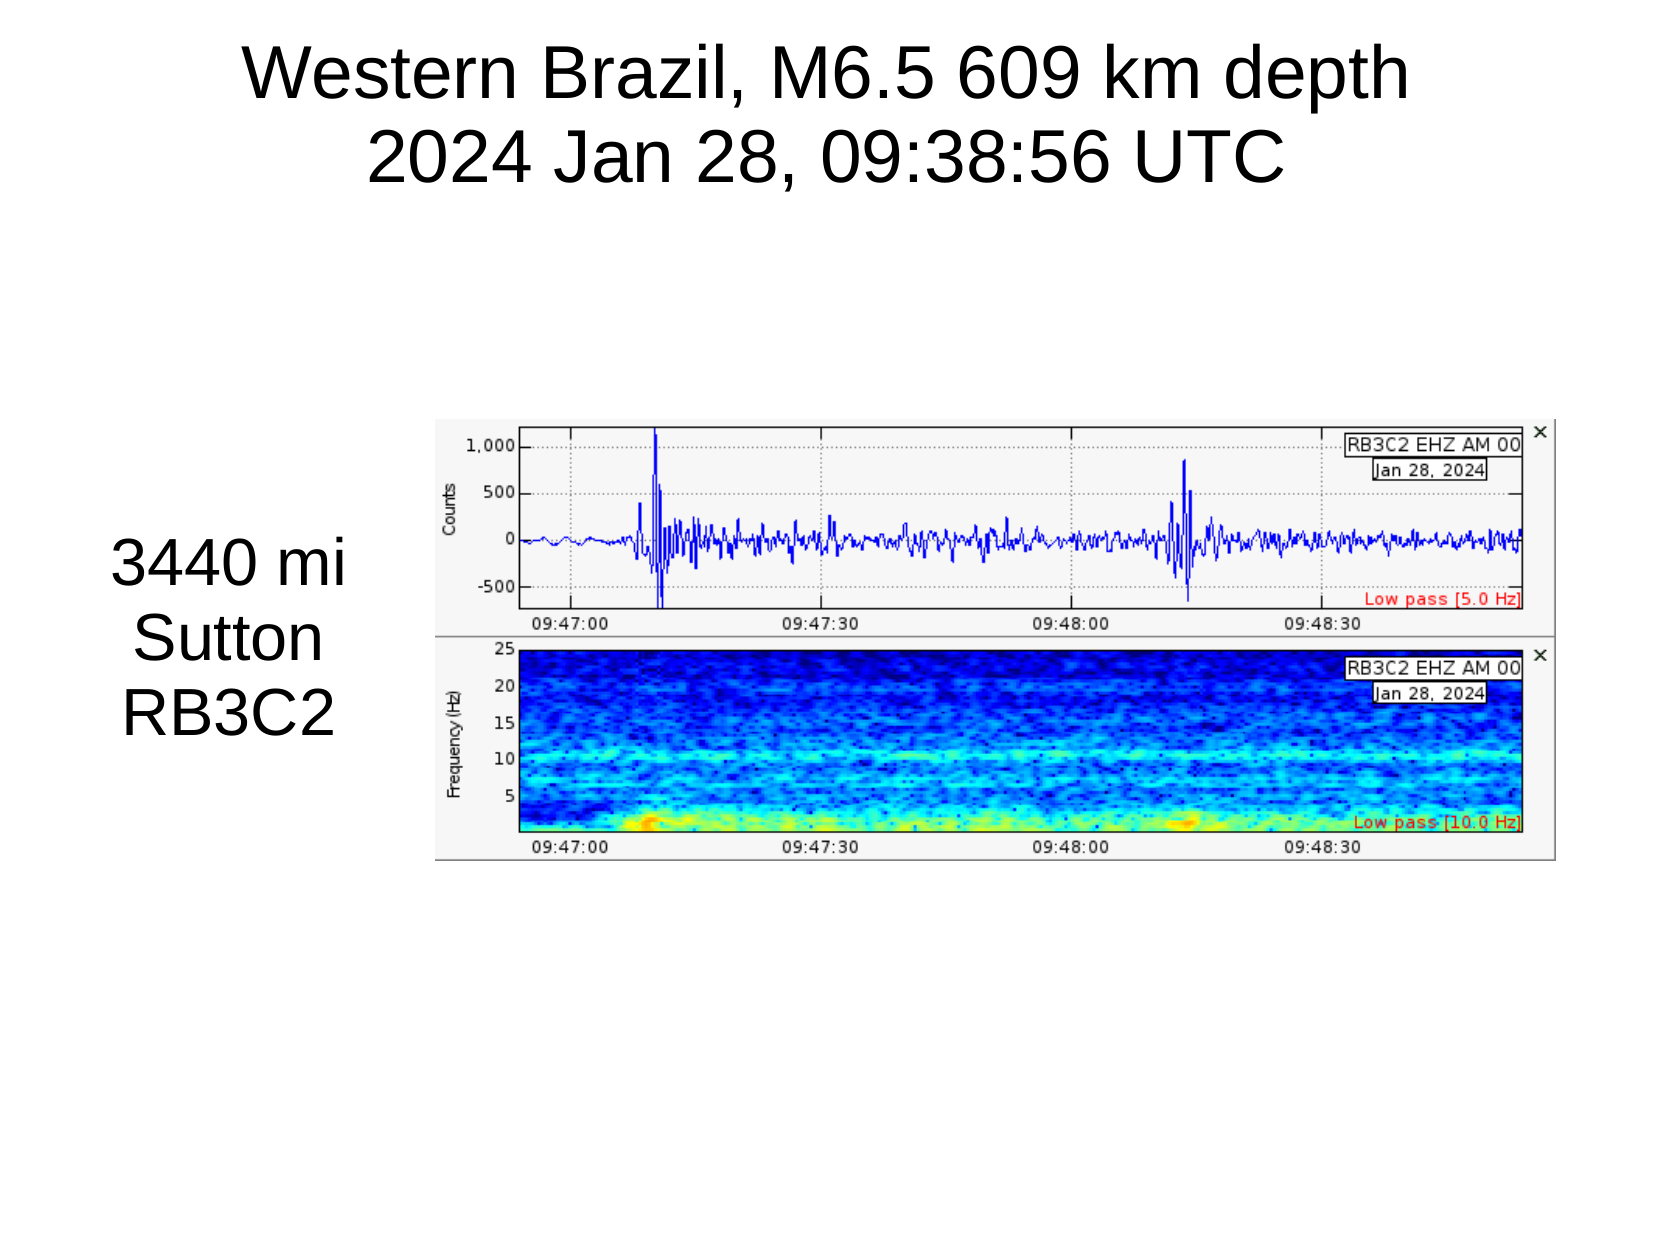

# Western Brazil, M6.5 609 km depth 2024 Jan 28, 09:38:56 UTC
3440 mi
Sutton
RB3C2